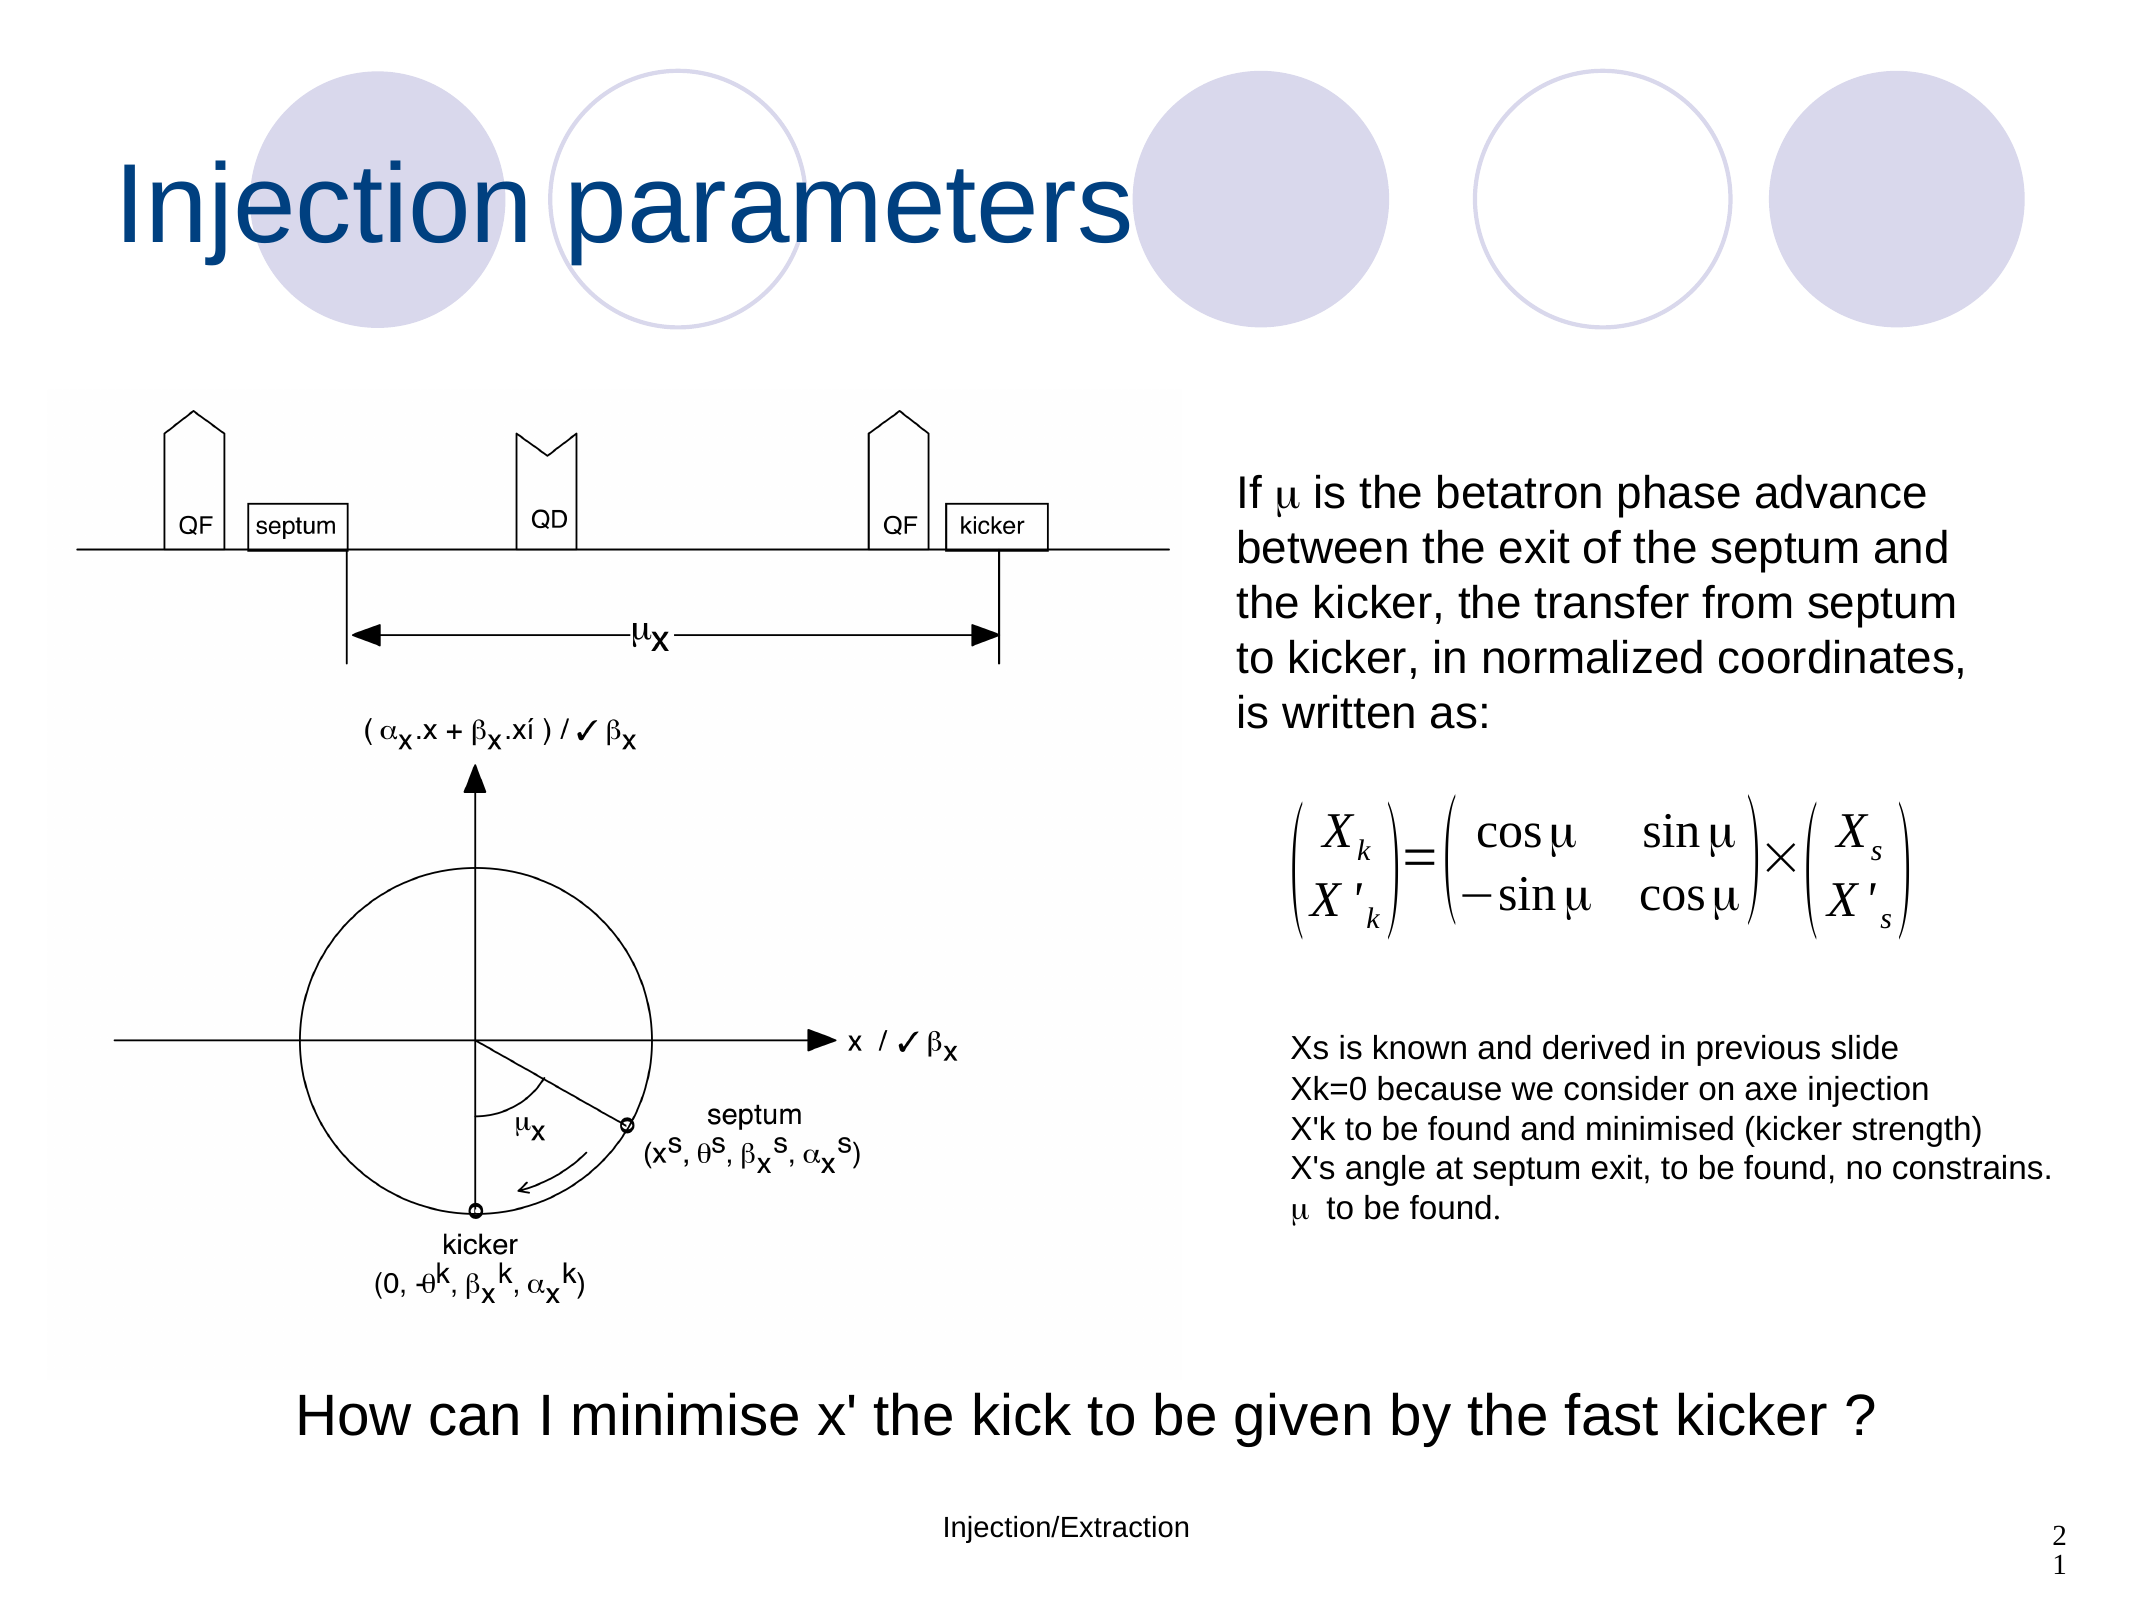

# Injection parameters
If  is the betatron phase advance between the exit of the septum and the kicker, the transfer from septum to kicker, in normalized coordinates, is written as:
Xs is known and derived in previous slide
Xk=0 because we consider on axe injection
X'k to be found and minimised (kicker strength)
X's angle at septum exit, to be found, no constrains.
m to be found.
How can I minimise x' the kick to be given by the fast kicker ?
21